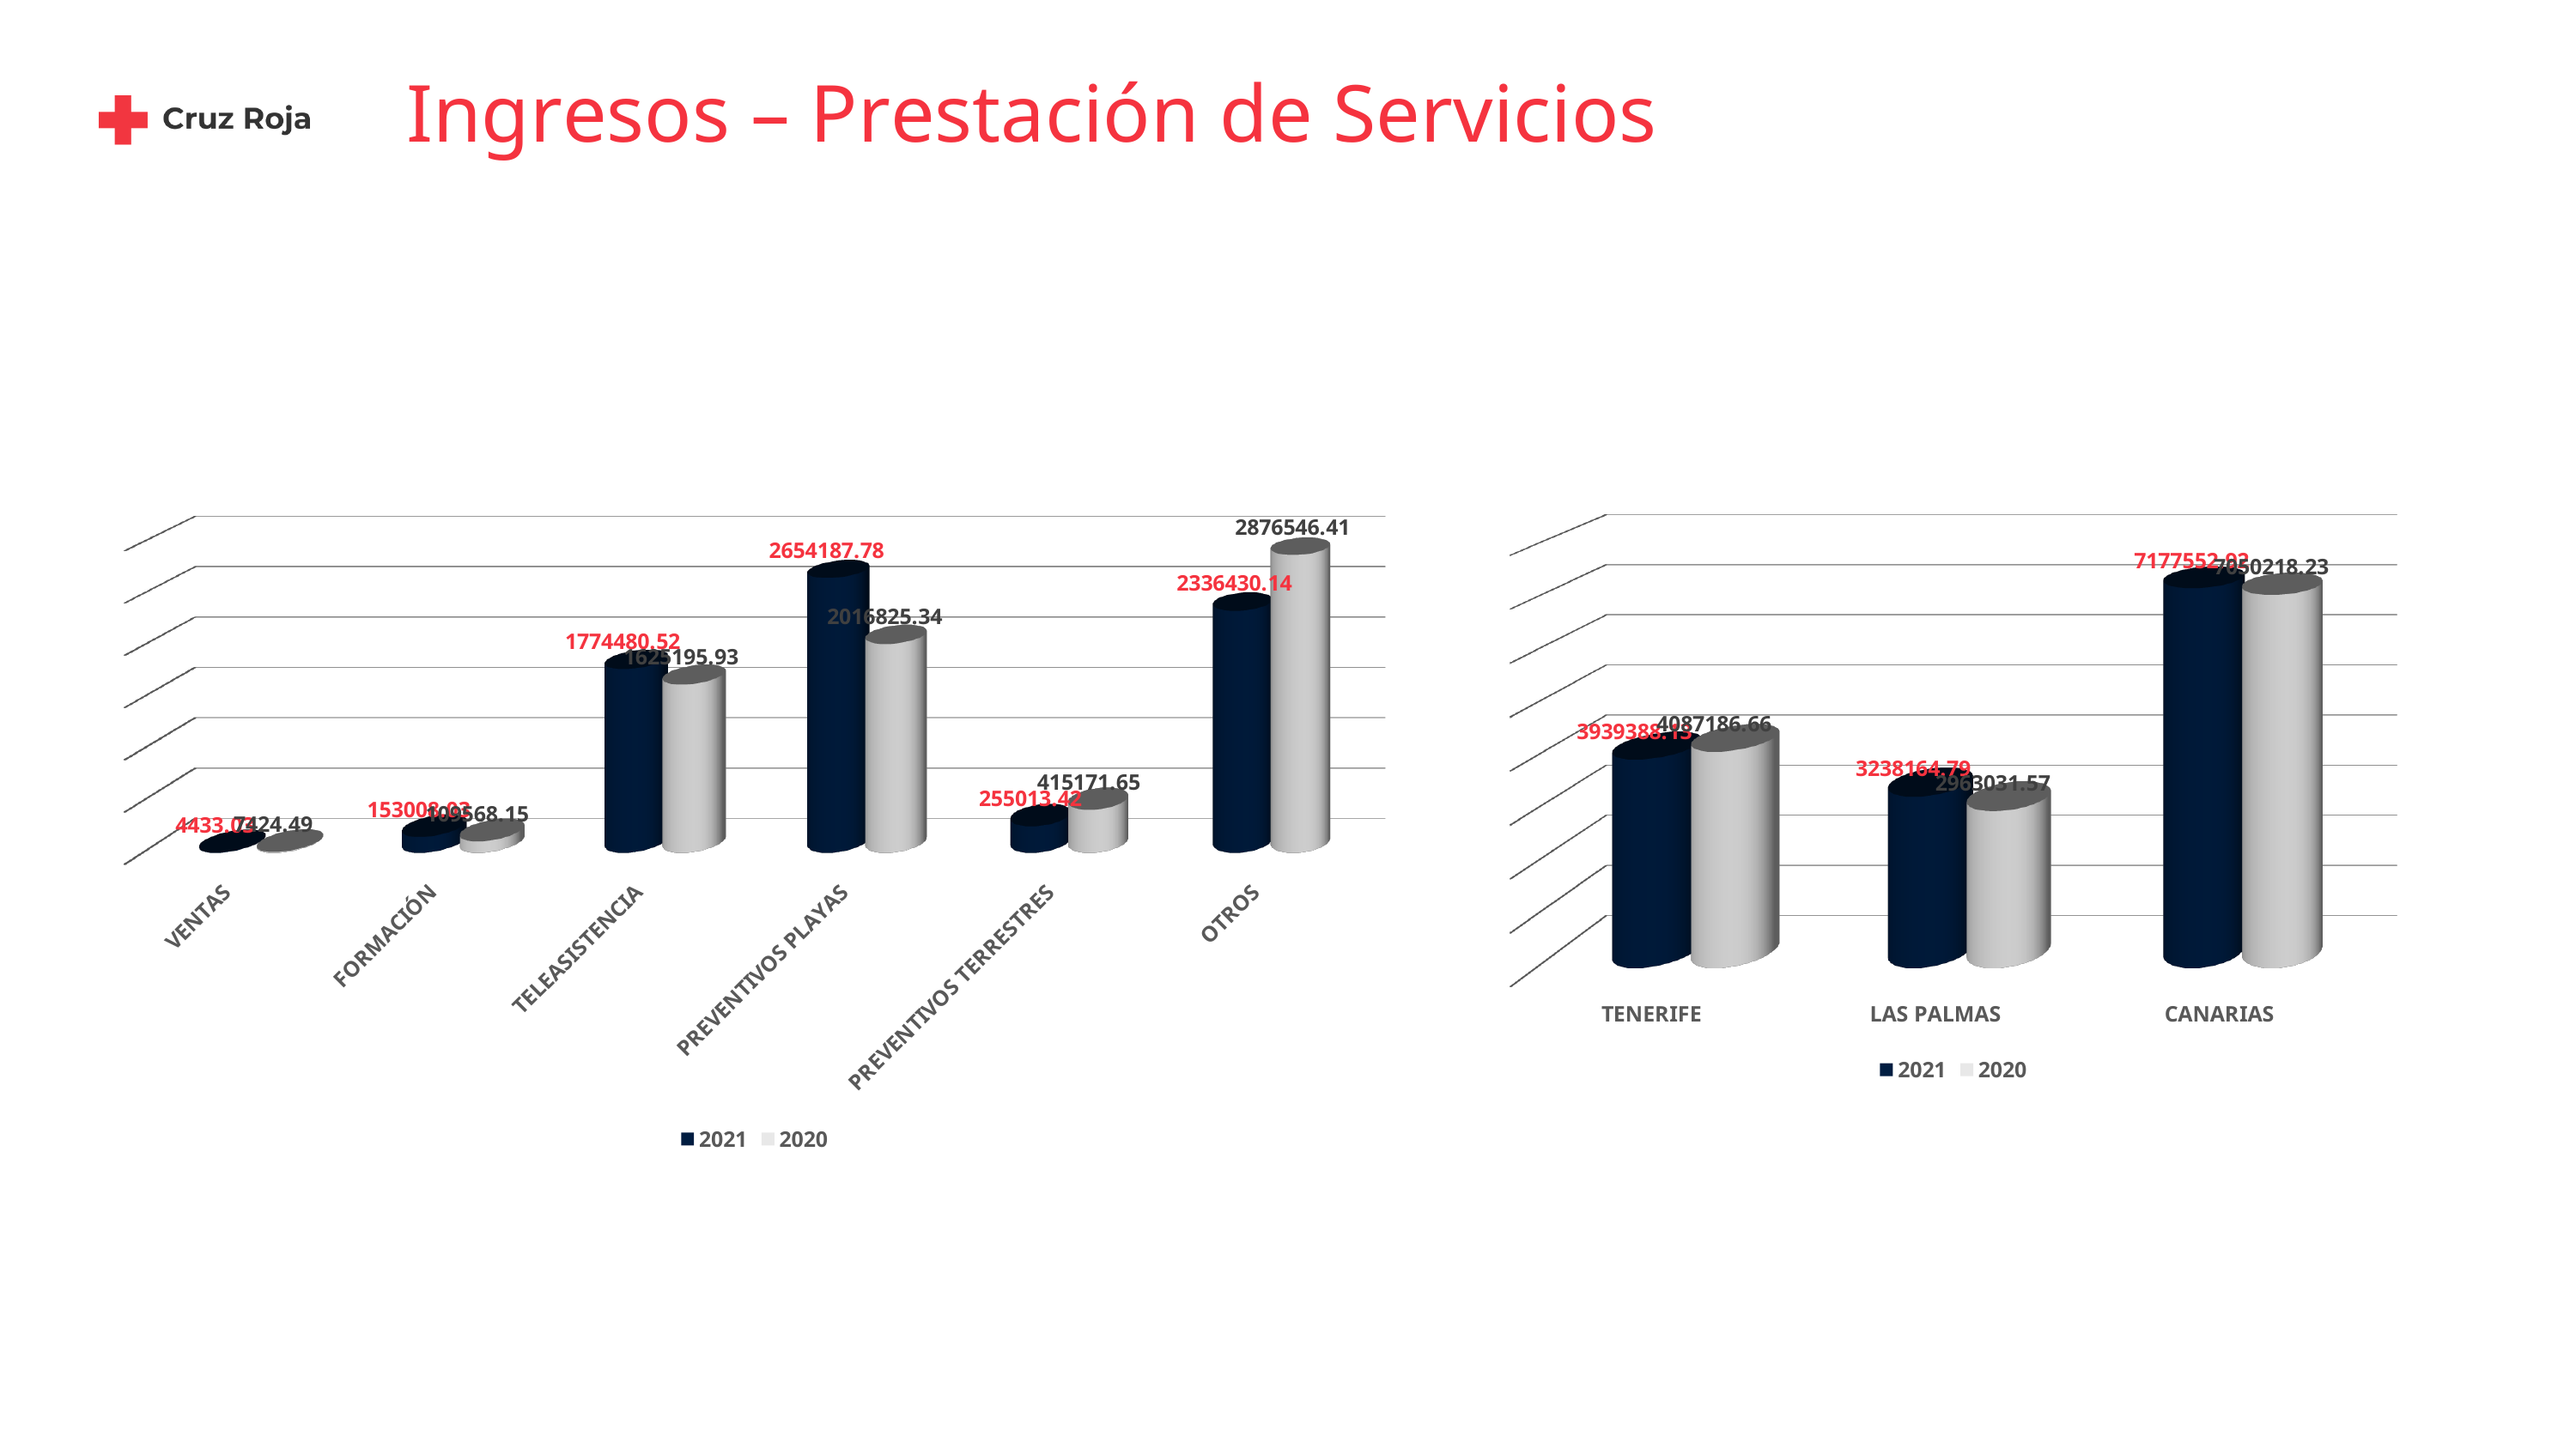

Ingresos – Prestación de Servicios
[unsupported chart]
[unsupported chart]